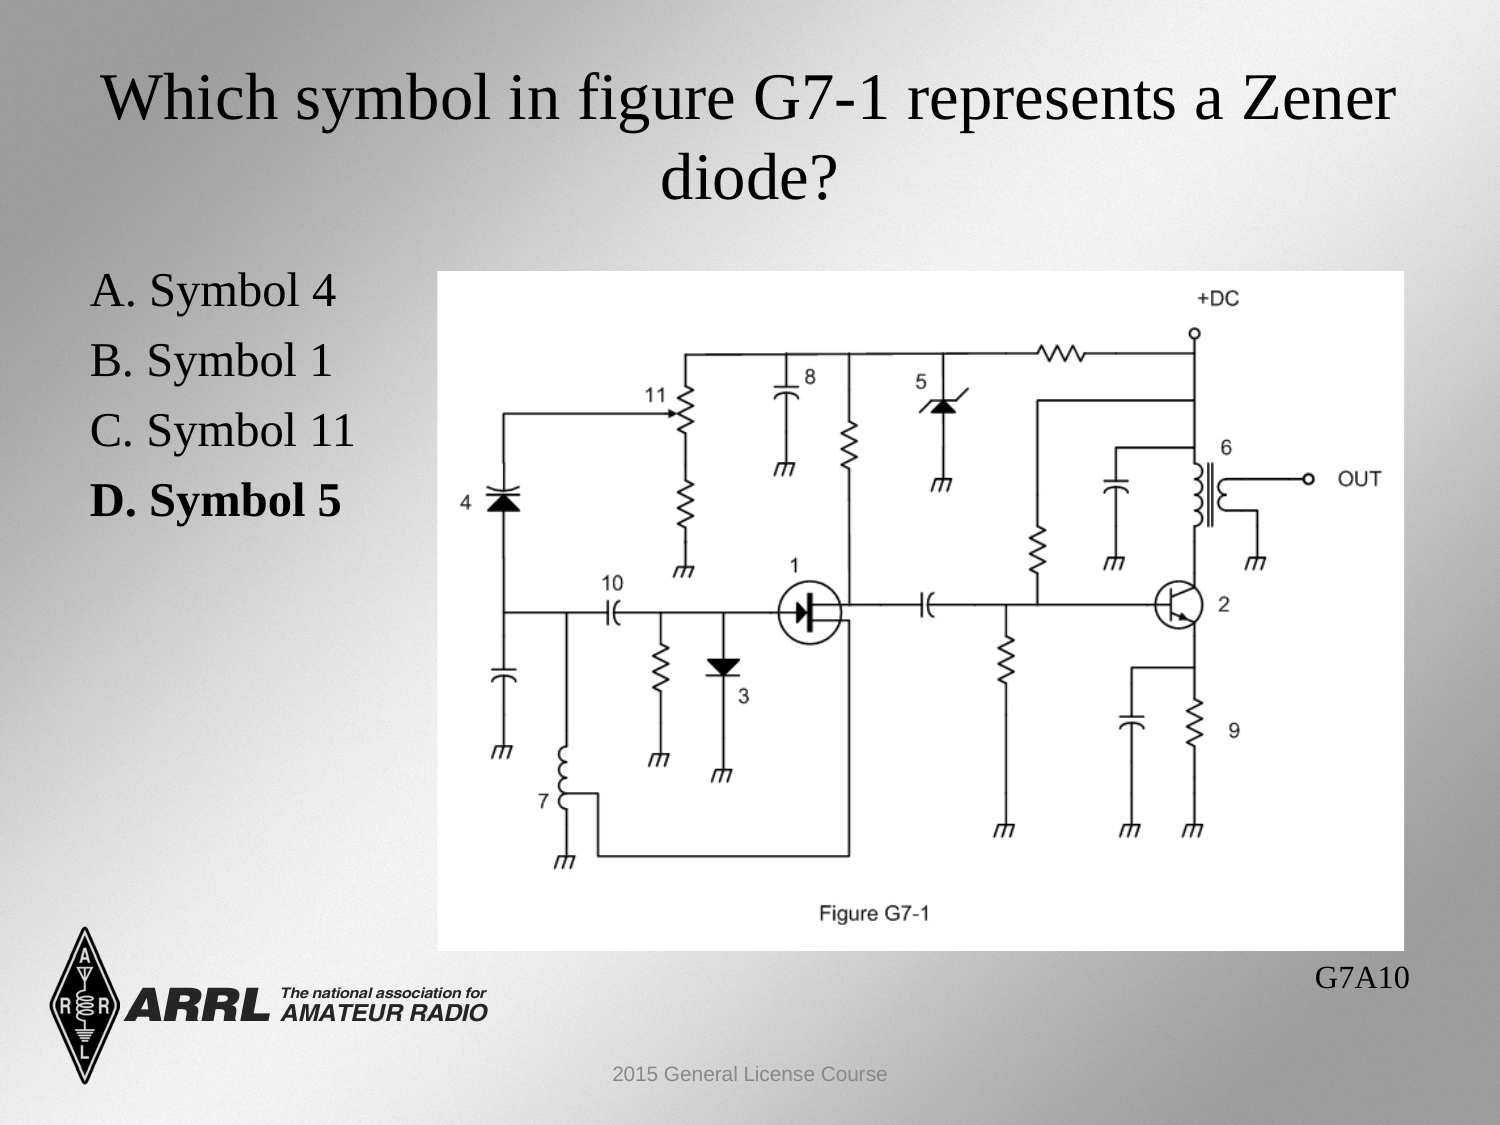

# Which symbol in figure G7-1 represents a Zener diode?
A. Symbol 4
B. Symbol 1
C. Symbol 11
D. Symbol 5
 G7A10
2015 General License Course